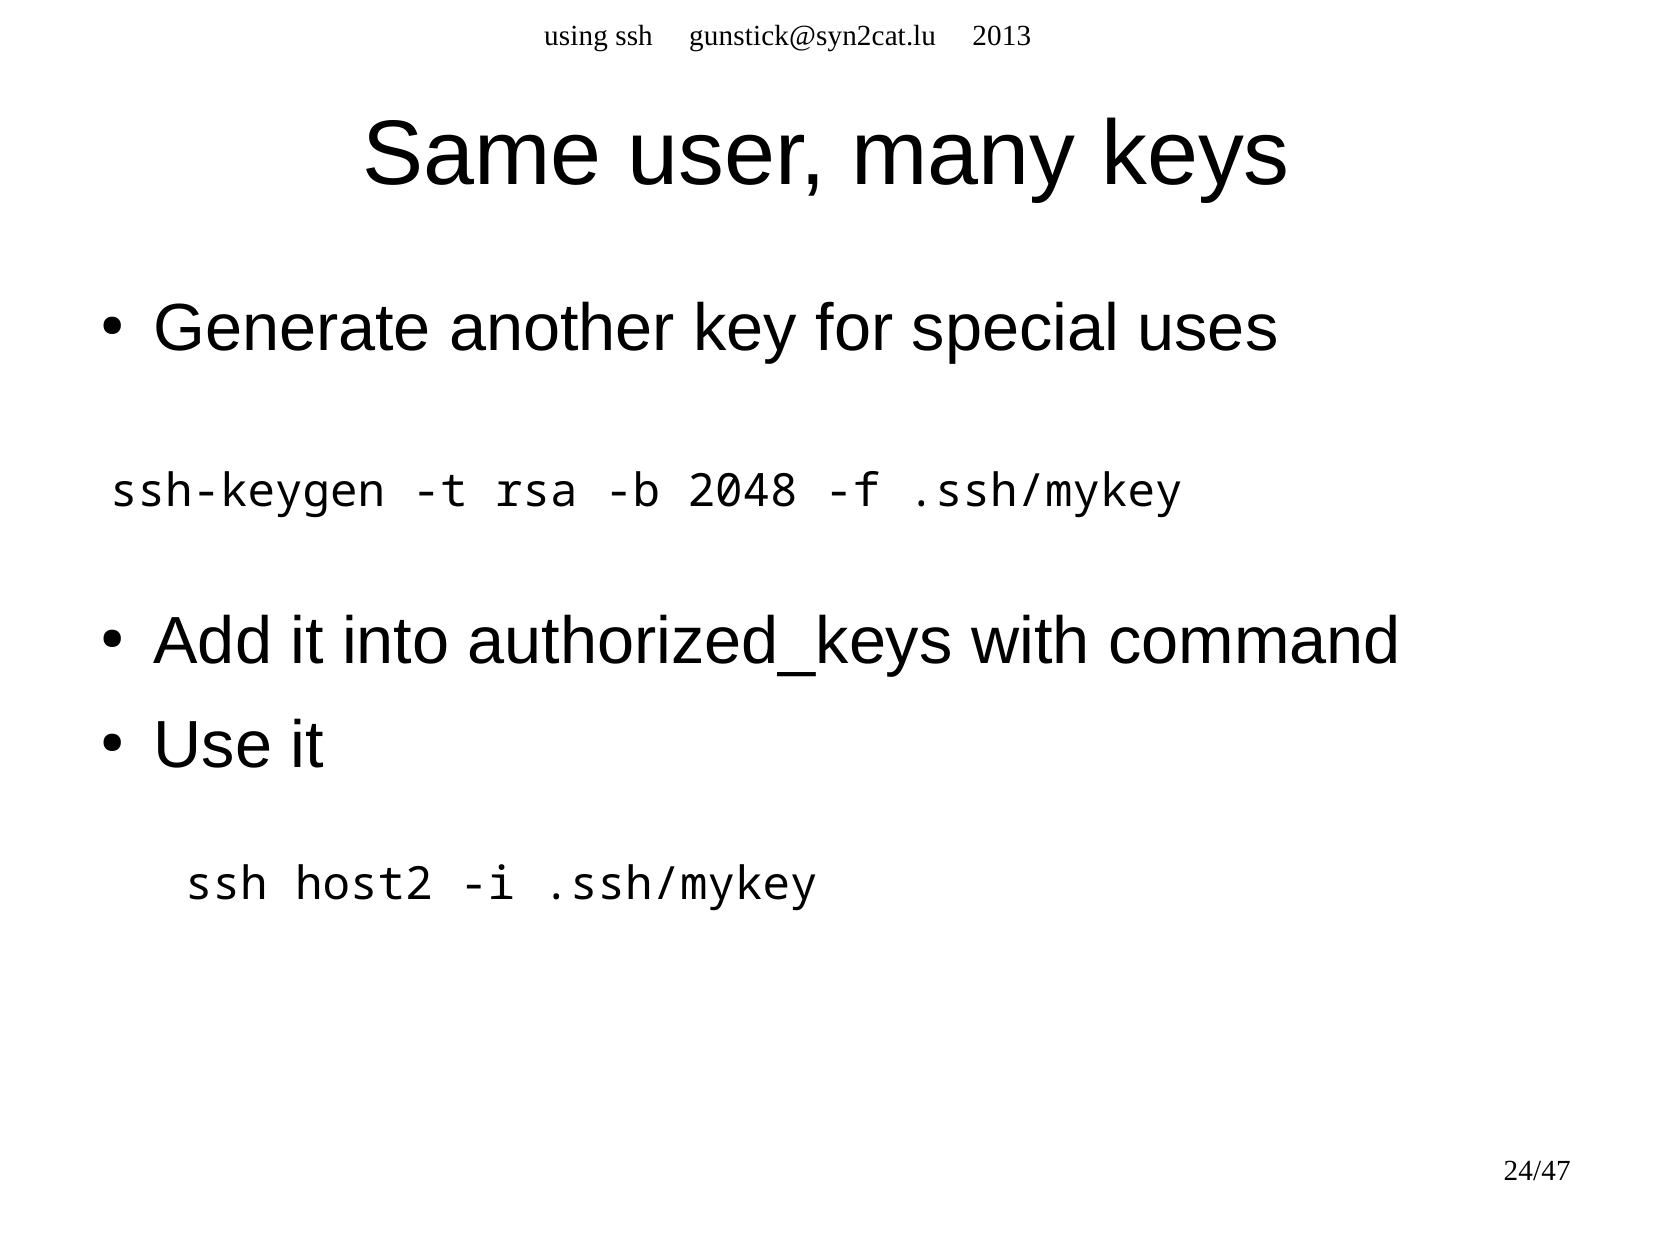

using ssh gunstick@syn2cat.lu 2013
# Same user, many keys
Generate another key for special uses
Add it into authorized_keys with command
Use it
ssh-keygen -t rsa -b 2048 -f .ssh/mykey
ssh host2 -i .ssh/mykey
24